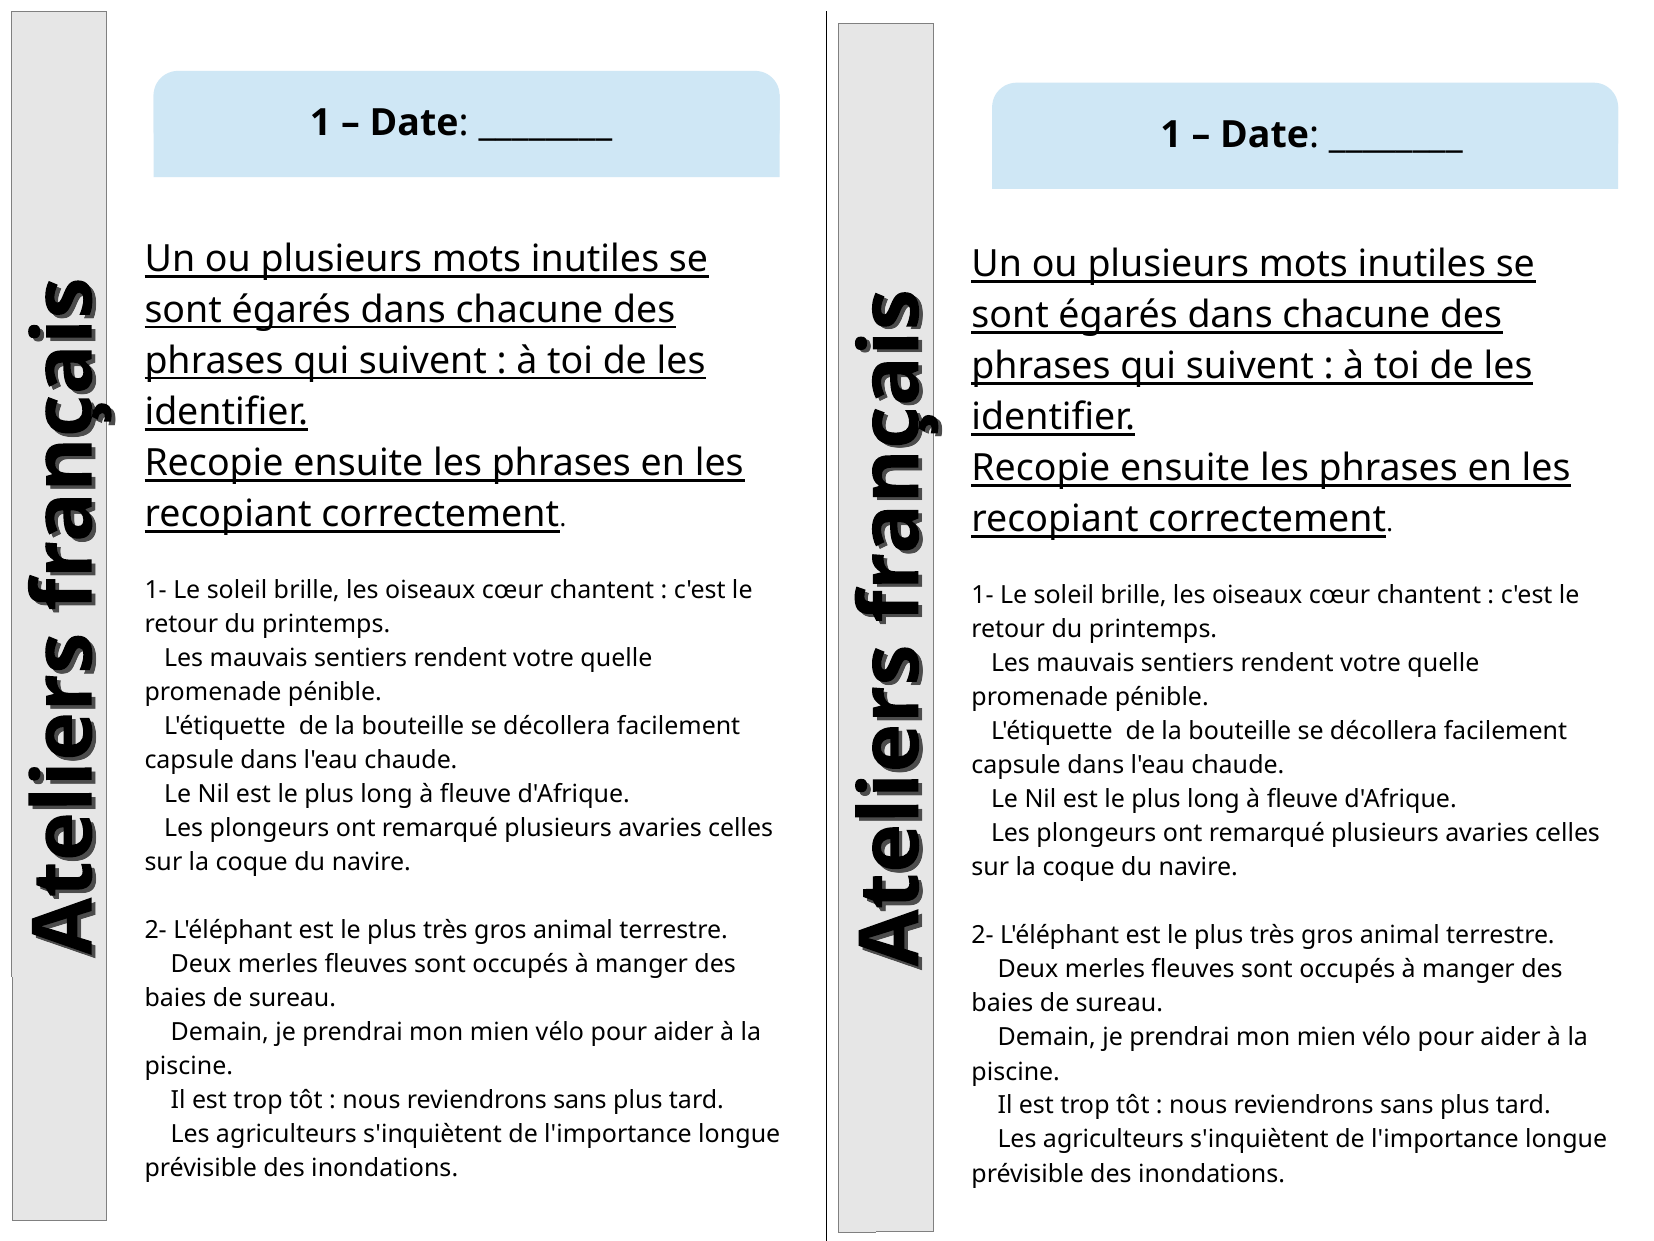

1 – Date: ________
1 – Date: ________
Un ou plusieurs mots inutiles se sont égarés dans chacune des phrases qui suivent : à toi de les identifier.
Recopie ensuite les phrases en les recopiant correctement.
1- Le soleil brille, les oiseaux cœur chantent : c'est le retour du printemps.
 Les mauvais sentiers rendent votre quelle promenade pénible.
 L'étiquette de la bouteille se décollera facilement capsule dans l'eau chaude.
 Le Nil est le plus long à fleuve d'Afrique.
 Les plongeurs ont remarqué plusieurs avaries celles sur la coque du navire.
2- L'éléphant est le plus très gros animal terrestre.
 Deux merles fleuves sont occupés à manger des baies de sureau.
 Demain, je prendrai mon mien vélo pour aider à la piscine.
 Il est trop tôt : nous reviendrons sans plus tard.
 Les agriculteurs s'inquiètent de l'importance longue prévisible des inondations.
Un ou plusieurs mots inutiles se sont égarés dans chacune des phrases qui suivent : à toi de les identifier.
Recopie ensuite les phrases en les recopiant correctement.
1- Le soleil brille, les oiseaux cœur chantent : c'est le retour du printemps.
 Les mauvais sentiers rendent votre quelle promenade pénible.
 L'étiquette de la bouteille se décollera facilement capsule dans l'eau chaude.
 Le Nil est le plus long à fleuve d'Afrique.
 Les plongeurs ont remarqué plusieurs avaries celles sur la coque du navire.
2- L'éléphant est le plus très gros animal terrestre.
 Deux merles fleuves sont occupés à manger des baies de sureau.
 Demain, je prendrai mon mien vélo pour aider à la piscine.
 Il est trop tôt : nous reviendrons sans plus tard.
 Les agriculteurs s'inquiètent de l'importance longue prévisible des inondations.
Ateliers français
Ateliers français